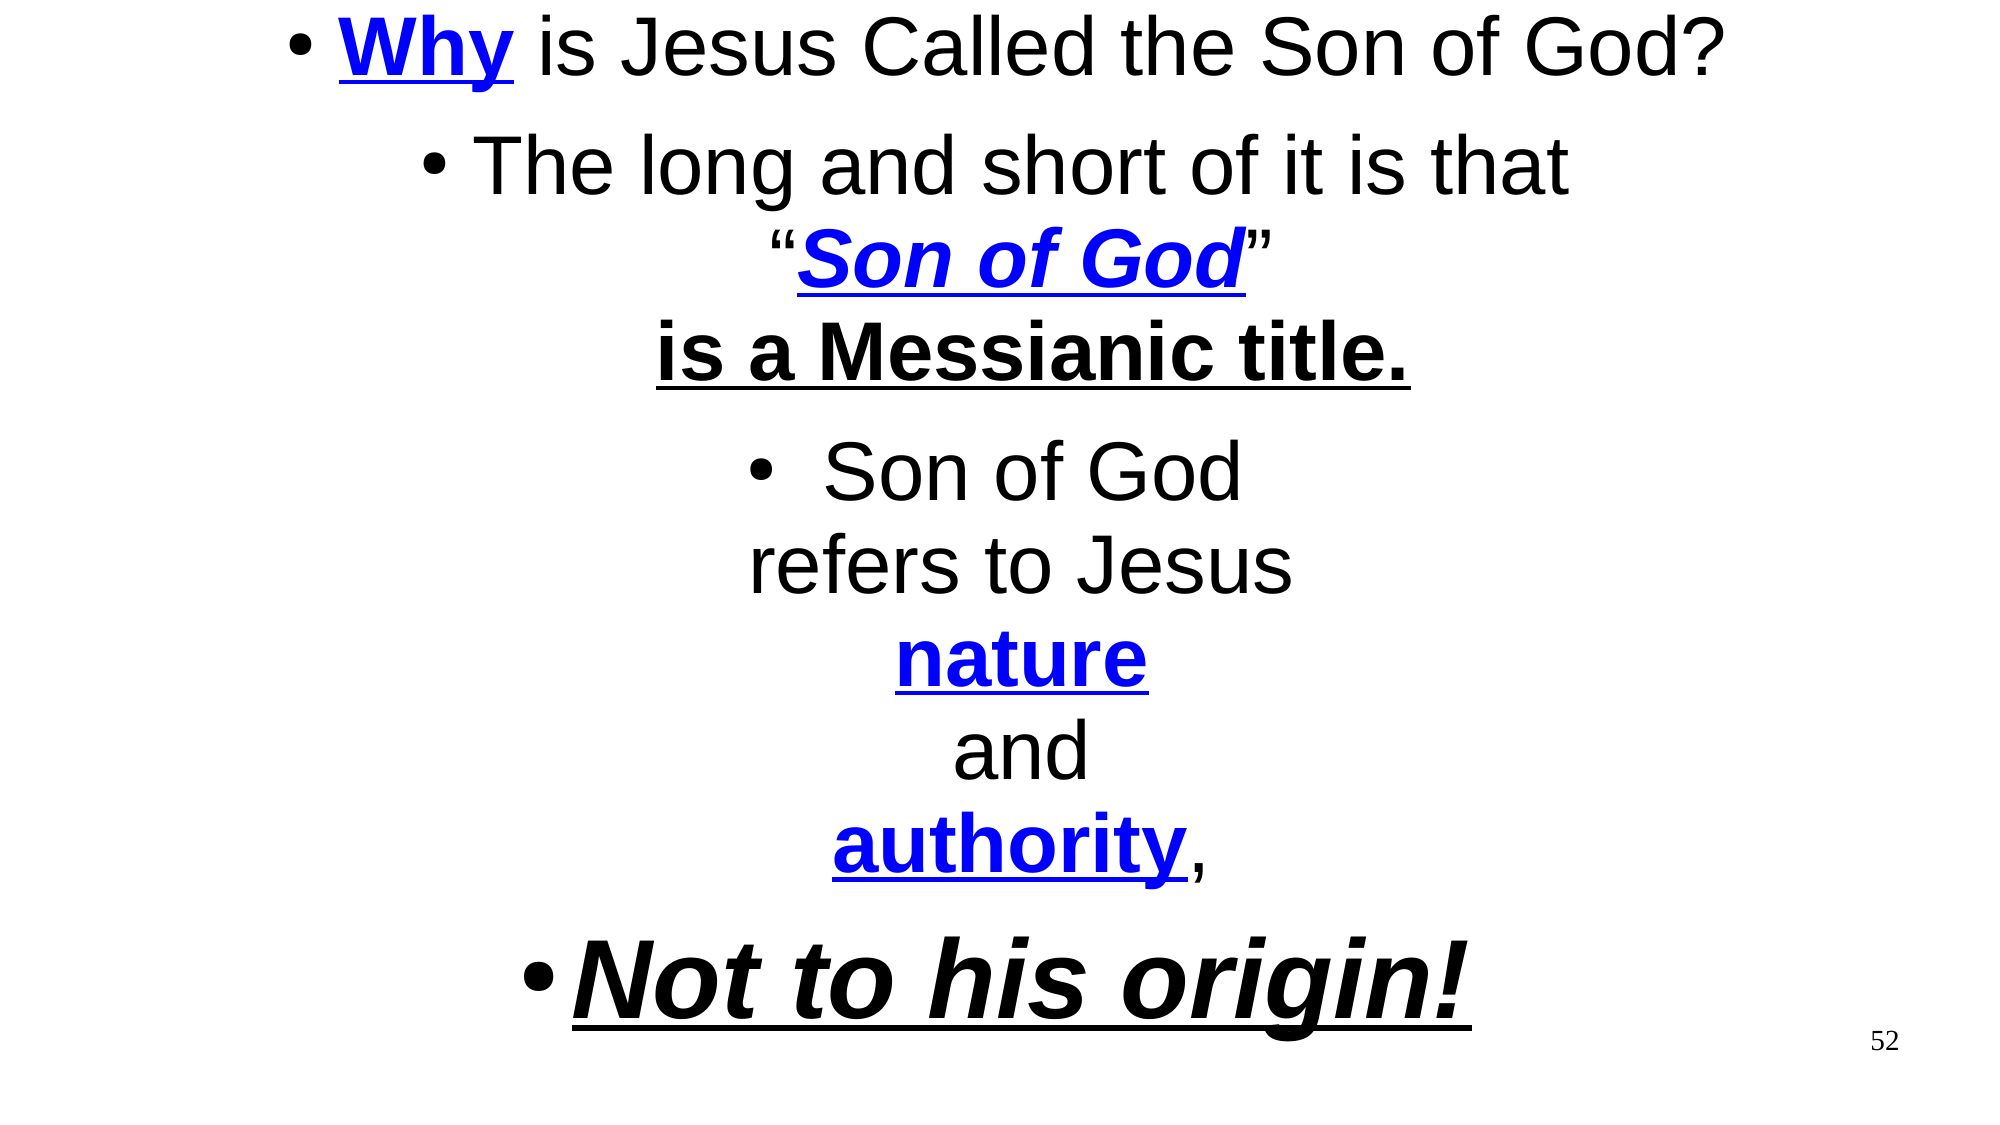

# Why is Jesus Called the Son of God?
The long and short of it is that
“Son of God”
is a Messianic title.
 Son of God
refers to Jesus
nature
and
authority,
Not to his origin!
52